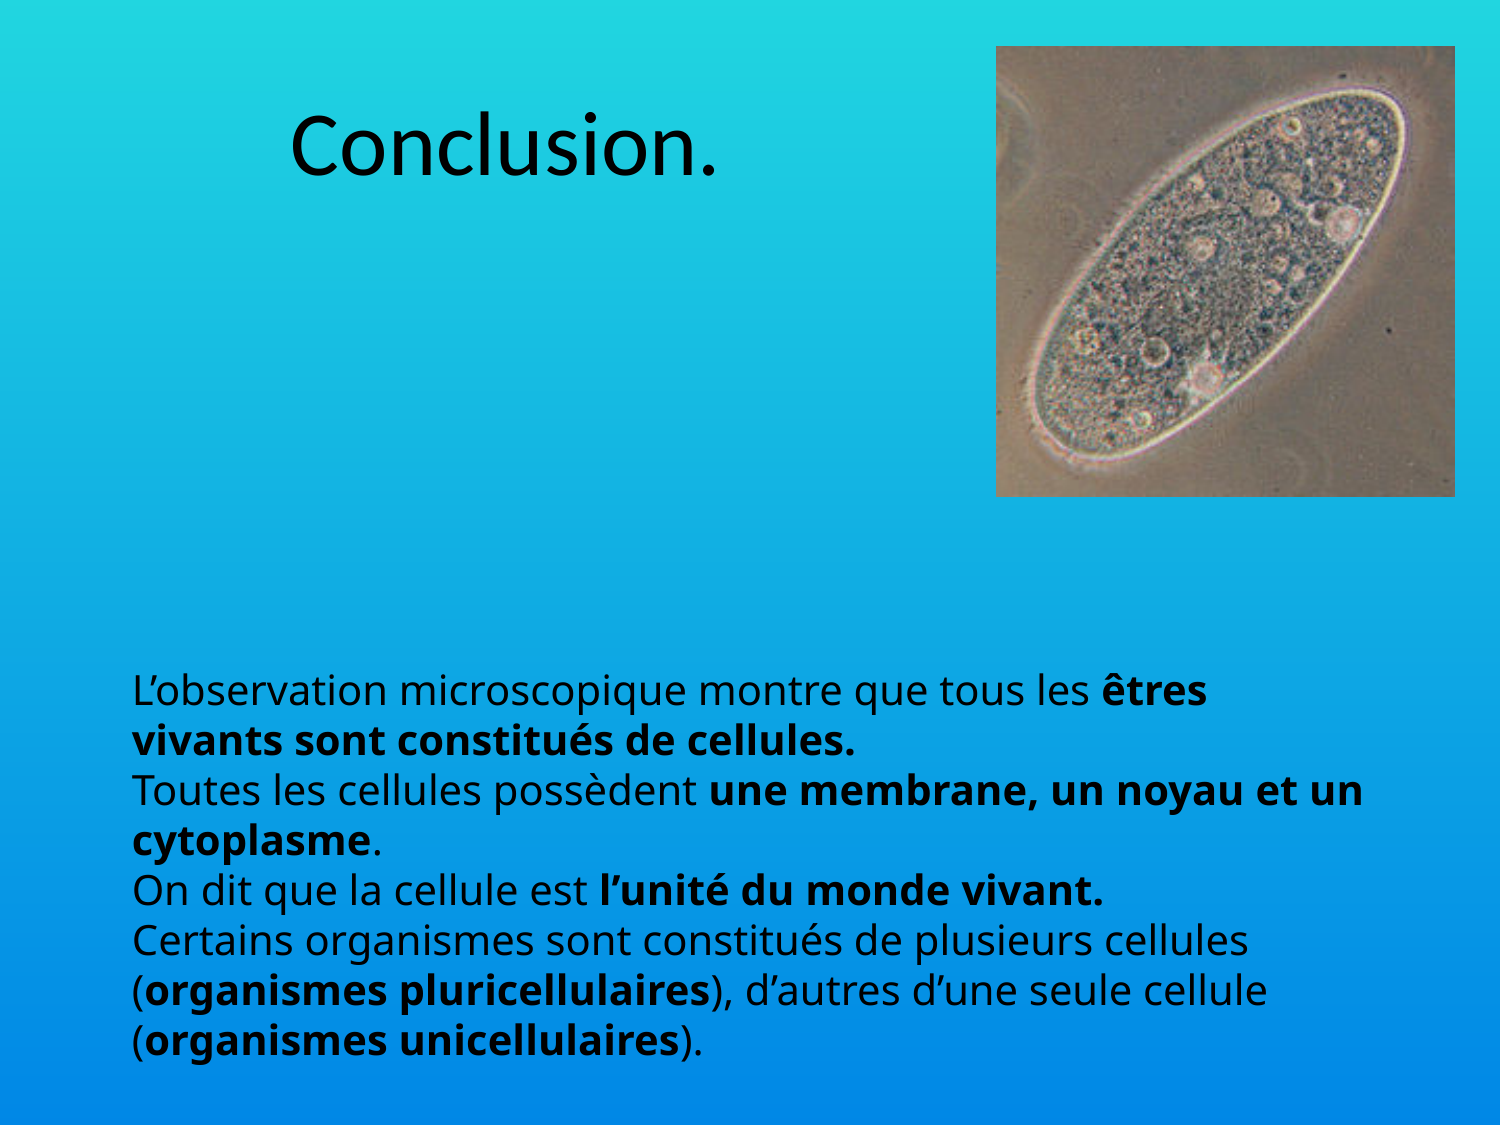

# Conclusion.
L’observation microscopique montre que tous les êtres vivants sont constitués de cellules.
Toutes les cellules possèdent une membrane, un noyau et un cytoplasme.
On dit que la cellule est l’unité du monde vivant.
Certains organismes sont constitués de plusieurs cellules (organismes pluricellulaires), d’autres d’une seule cellule (organismes unicellulaires).